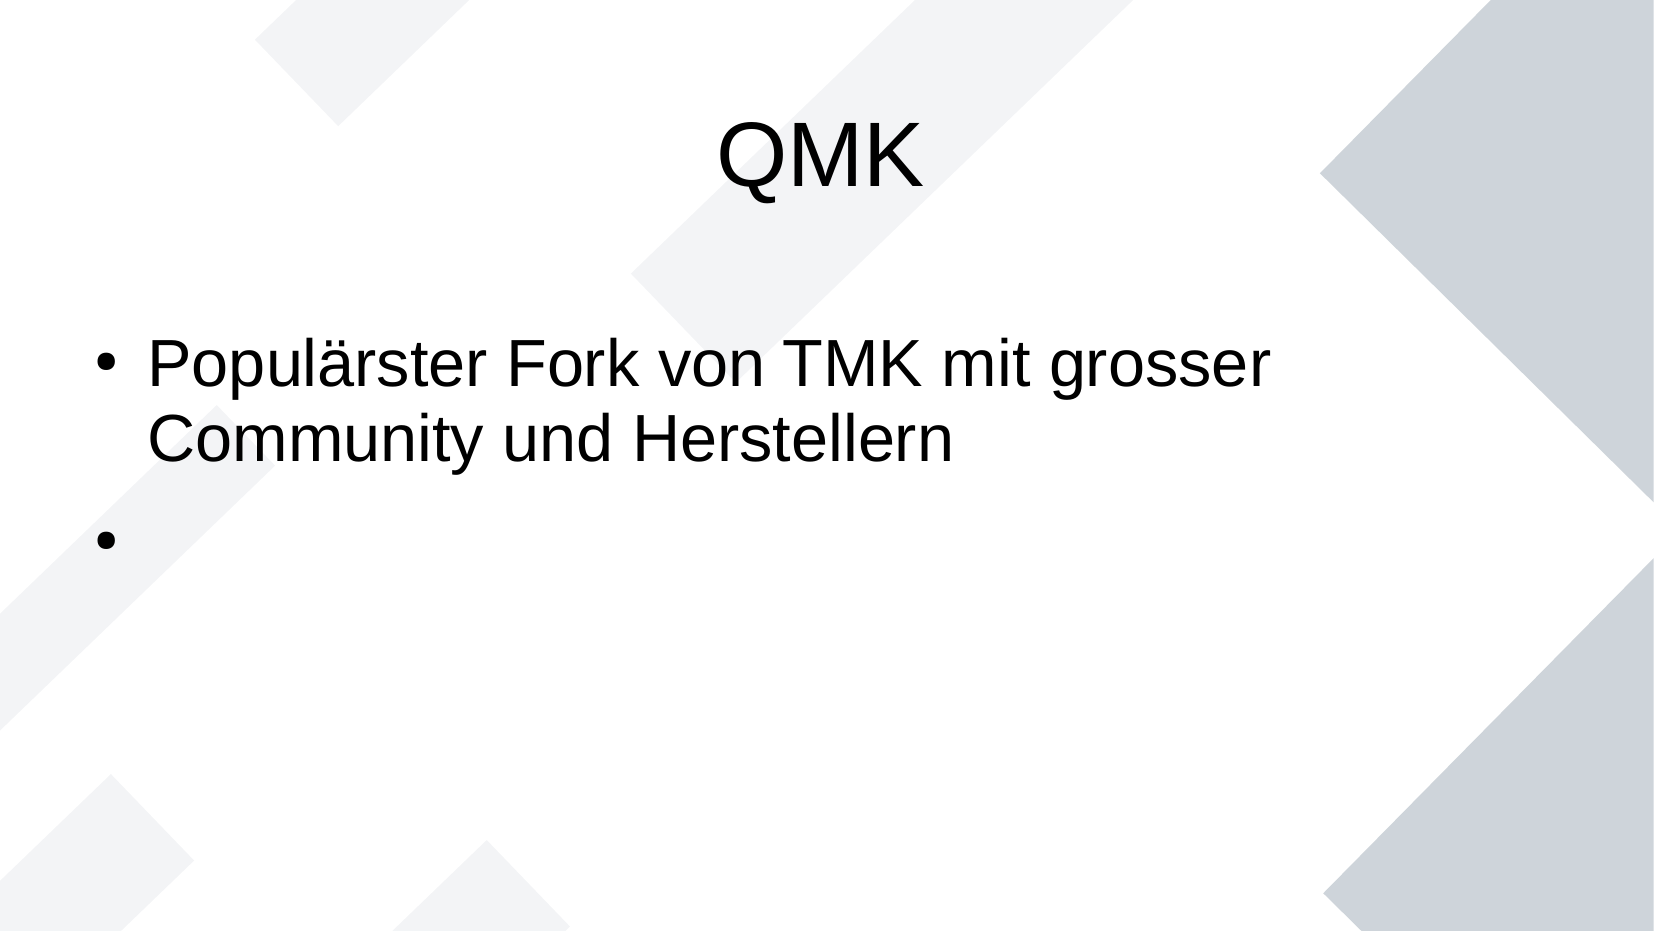

# QMK
Populärster Fork von TMK mit grosser Community und Herstellern